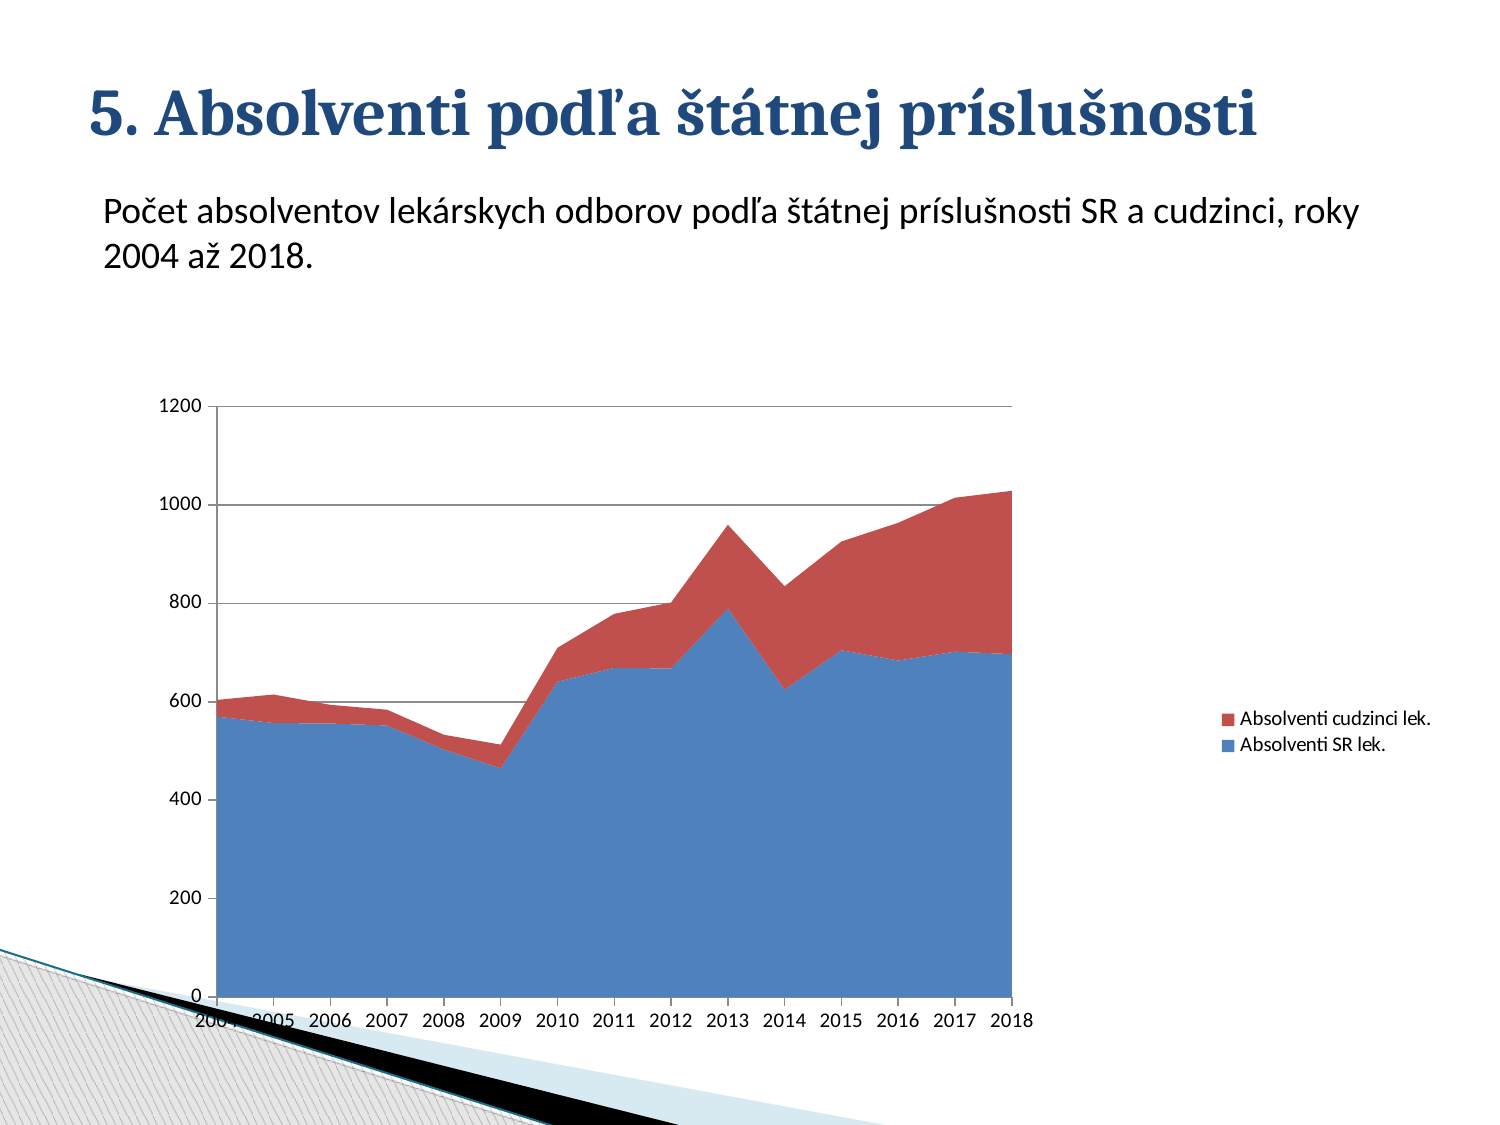

# 5. Absolventi podľa štátnej príslušnosti
Počet absolventov lekárskych odborov podľa štátnej príslušnosti SR a cudzinci, roky 2004 až 2018.
### Chart
| Category | Absolventi SR lek. | Absolventi cudzinci lek. |
|---|---|---|
| 2004 | 570.0 | 34.0 |
| 2005 | 557.0 | 58.0 |
| 2006 | 556.0 | 38.0 |
| 2007 | 552.0 | 32.0 |
| 2008 | 503.0 | 30.0 |
| 2009 | 465.0 | 48.0 |
| 2010 | 641.0 | 69.0 |
| 2011 | 669.0 | 110.0 |
| 2012 | 668.0 | 134.0 |
| 2013 | 790.0 | 170.0 |
| 2014 | 625.0 | 210.0 |
| 2015 | 705.0 | 221.0 |
| 2016 | 684.0 | 280.0 |
| 2017 | 702.0 | 313.0 |
| 2018 | 697.0 | 332.0 |